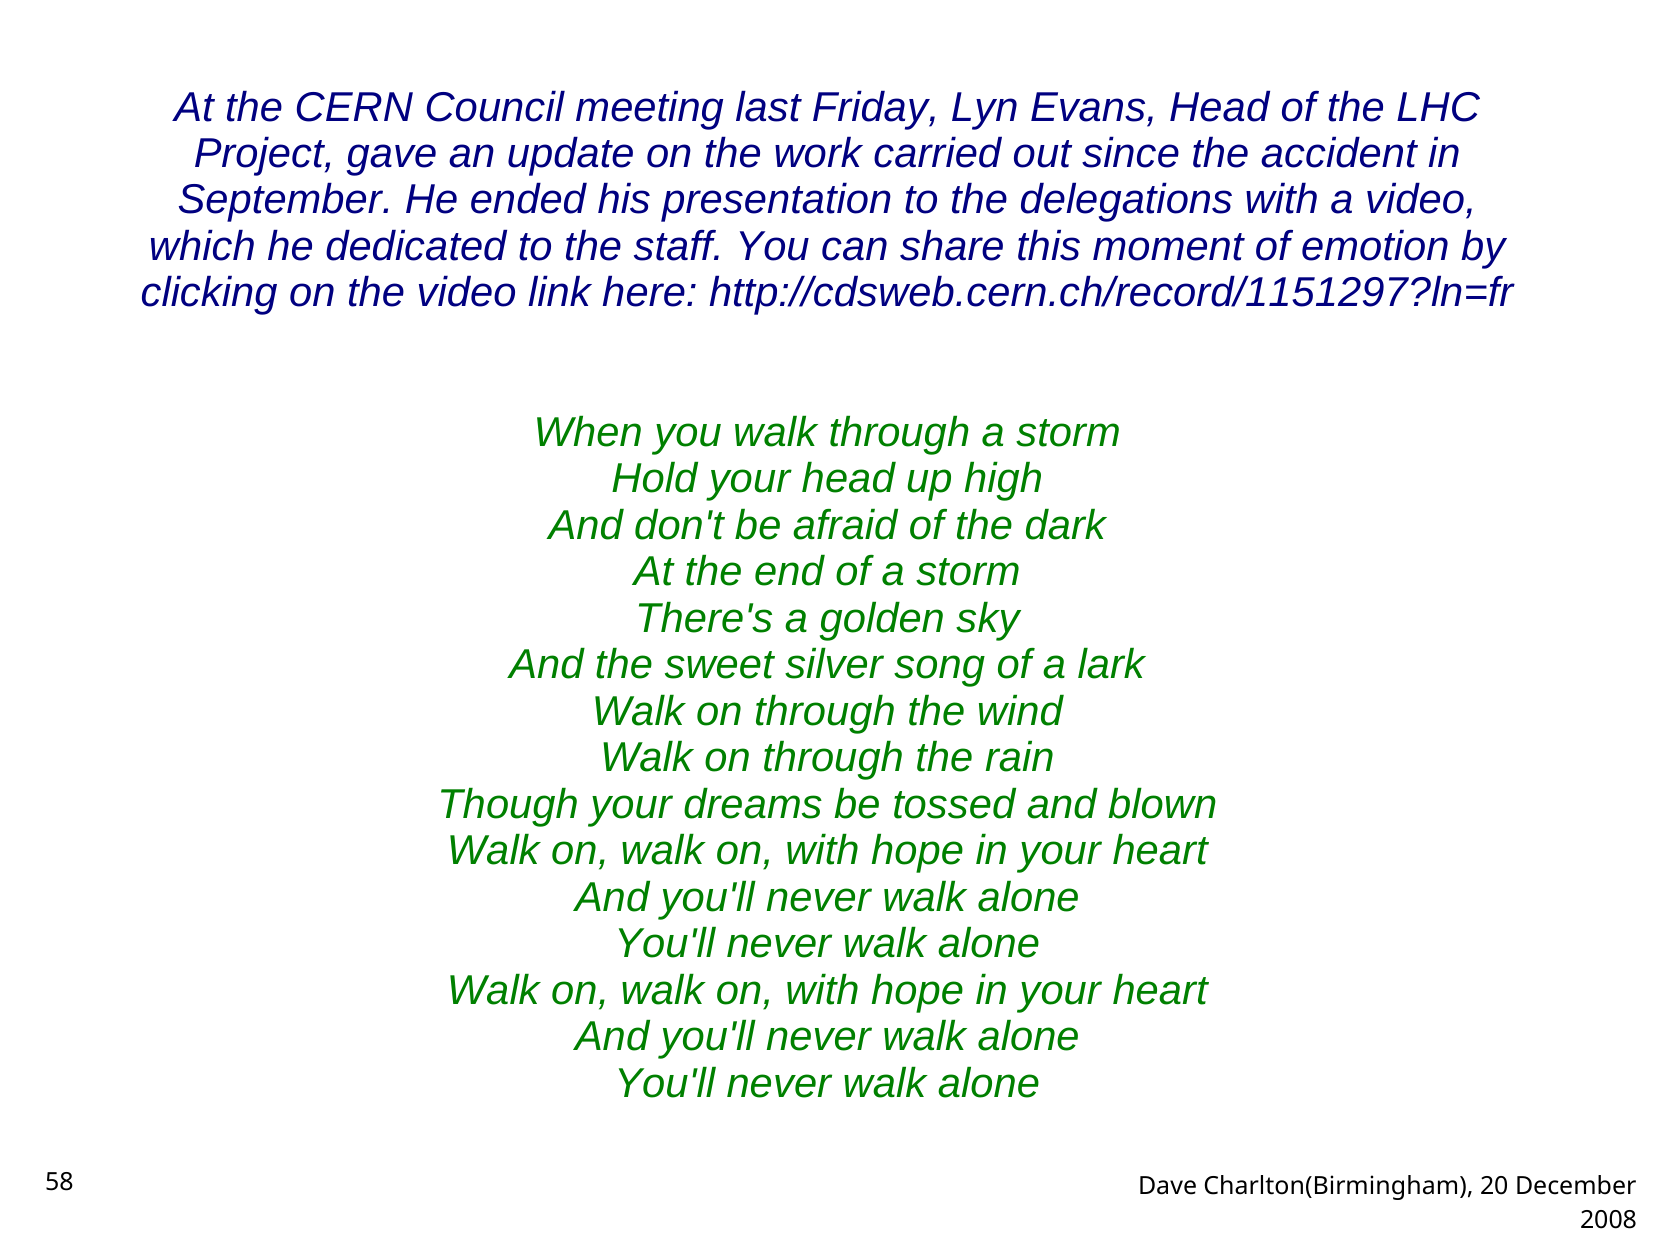

# At the CERN Council meeting last Friday, Lyn Evans, Head of the LHC Project, gave an update on the work carried out since the accident in September. He ended his presentation to the delegations with a video, which he dedicated to the staff. You can share this moment of emotion by clicking on the video link here: http://cdsweb.cern.ch/record/1151297?ln=fr
When you walk through a storm
Hold your head up high
And don't be afraid of the dark
At the end of a storm
There's a golden sky
And the sweet silver song of a lark
Walk on through the wind
Walk on through the rain
Though your dreams be tossed and blown
Walk on, walk on, with hope in your heart
And you'll never walk alone
You'll never walk alone
Walk on, walk on, with hope in your heart
And you'll never walk alone
You'll never walk alone
58